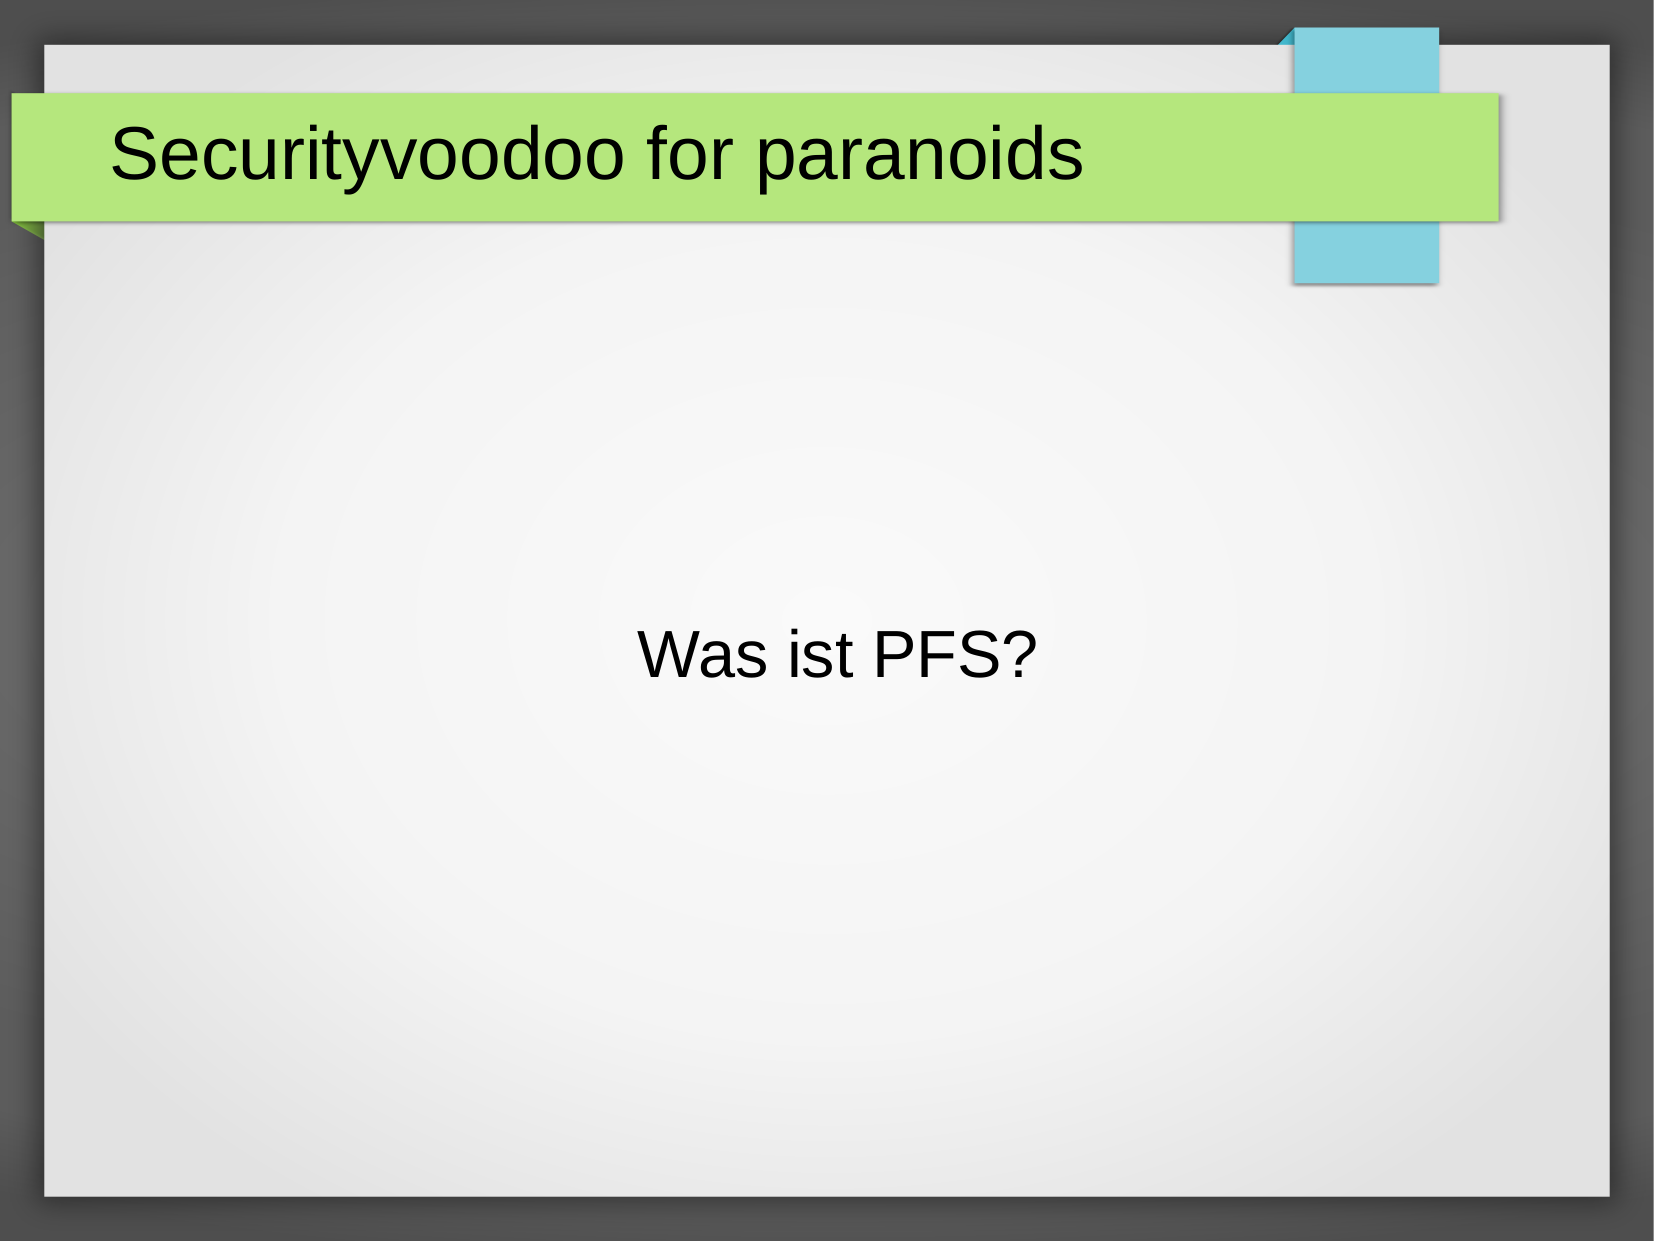

# Securityvoodoo for paranoids
Was ist PFS?